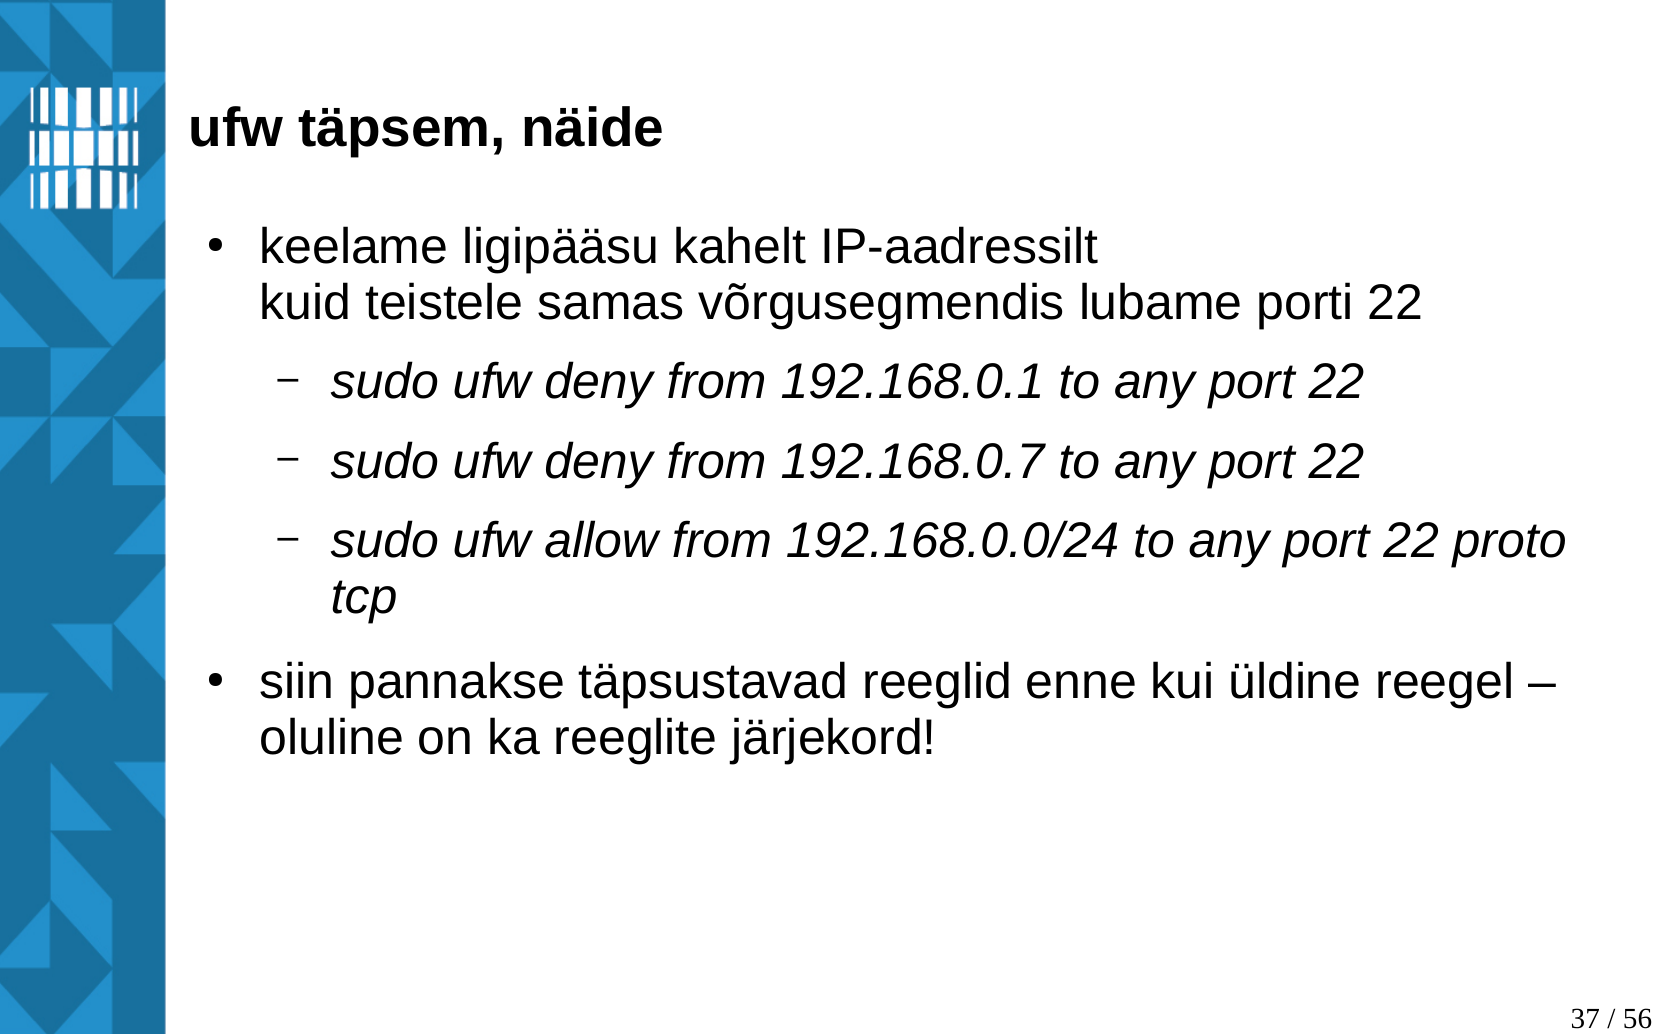

# ufw täpsem, näide
keelame ligipääsu kahelt IP-aadressilt
kuid teistele samas võrgusegmendis lubame porti 22
sudo ufw deny from 192.168.0.1 to any port 22
sudo ufw deny from 192.168.0.7 to any port 22
sudo ufw allow from 192.168.0.0/24 to any port 22 proto tcp
siin pannakse täpsustavad reeglid enne kui üldine reegel – oluline on ka reeglite järjekord!
37